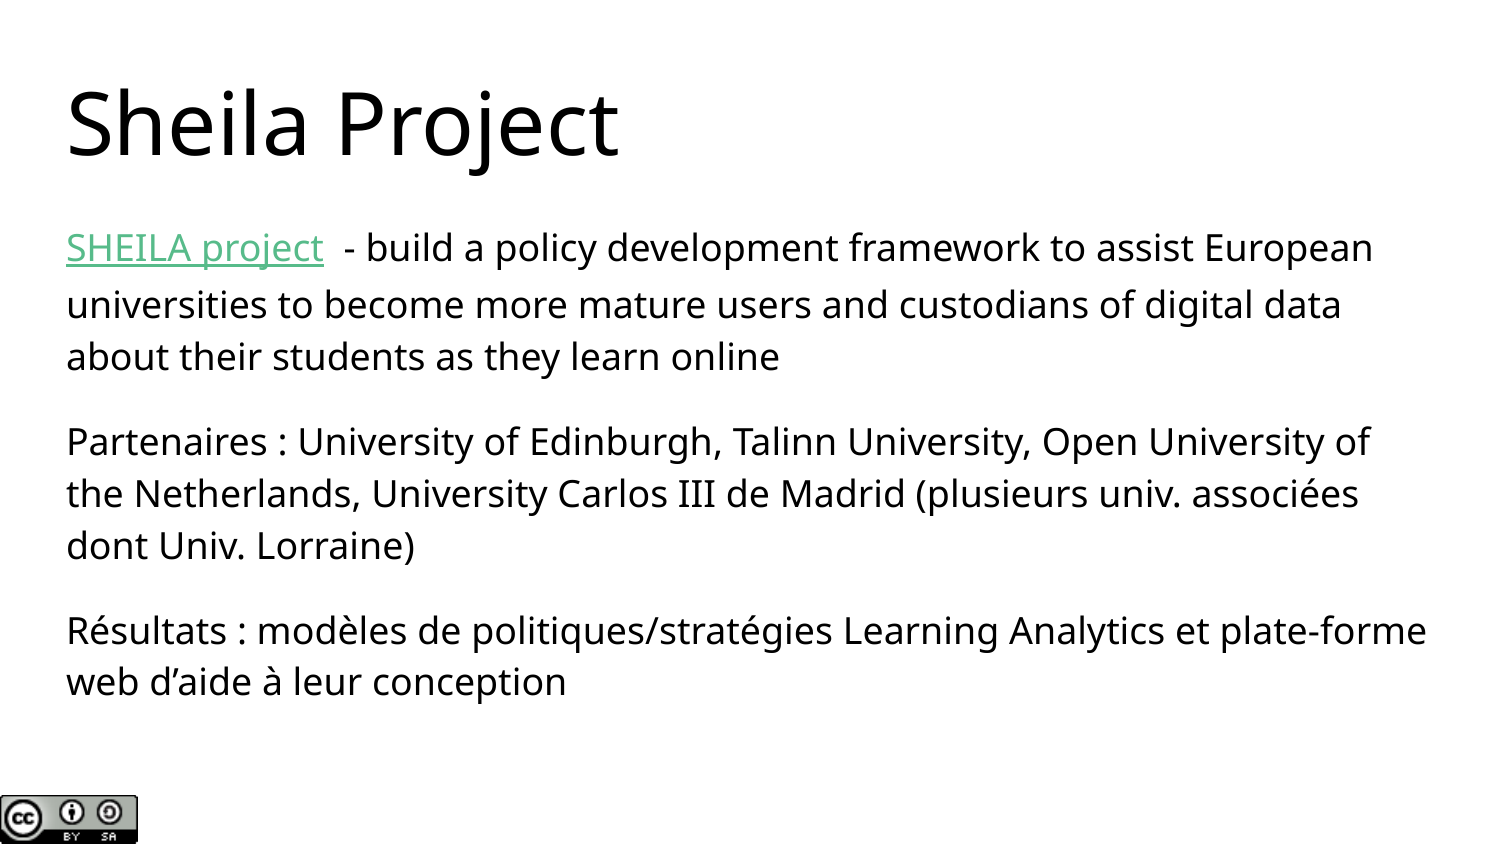

# Sheila Project
SHEILA project - build a policy development framework to assist European universities to become more mature users and custodians of digital data about their students as they learn online
Partenaires : University of Edinburgh, Talinn University, Open University of the Netherlands, University Carlos III de Madrid (plusieurs univ. associées dont Univ. Lorraine)
Résultats : modèles de politiques/stratégies Learning Analytics et plate-forme web d’aide à leur conception